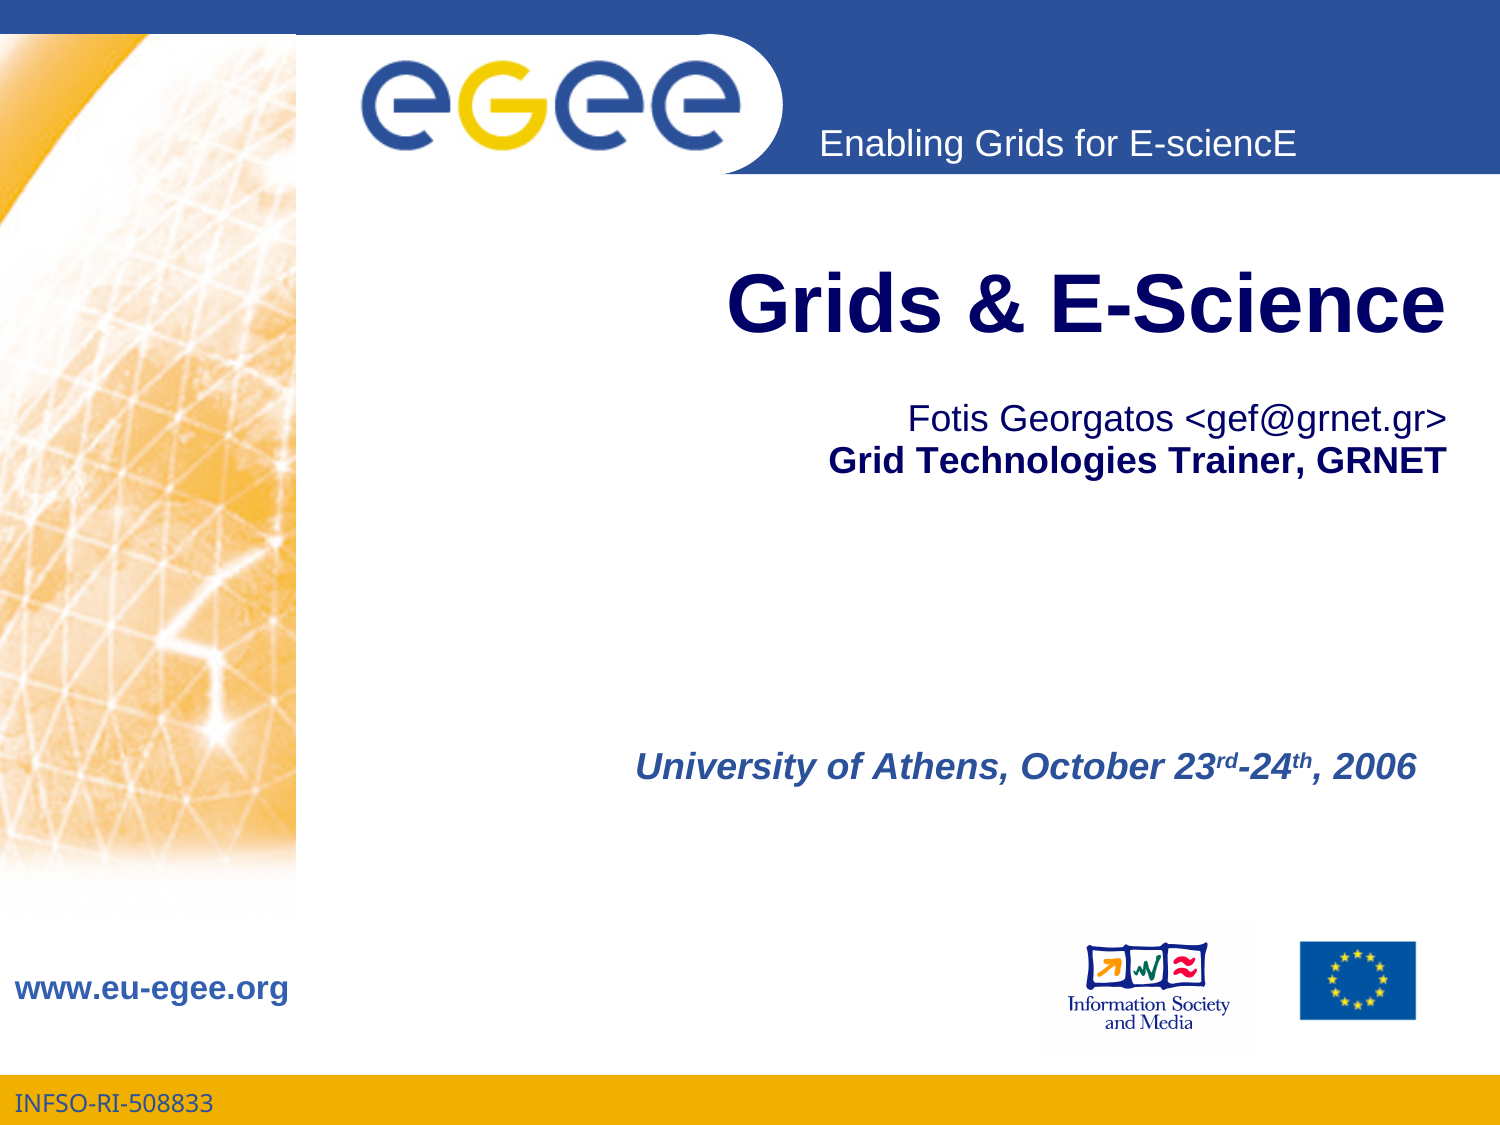

# Grids & E-Science Fotis Georgatos <gef@grnet.gr> Grid Technologies Trainer, GRNET
University of Athens, October 23rd-24th, 2006